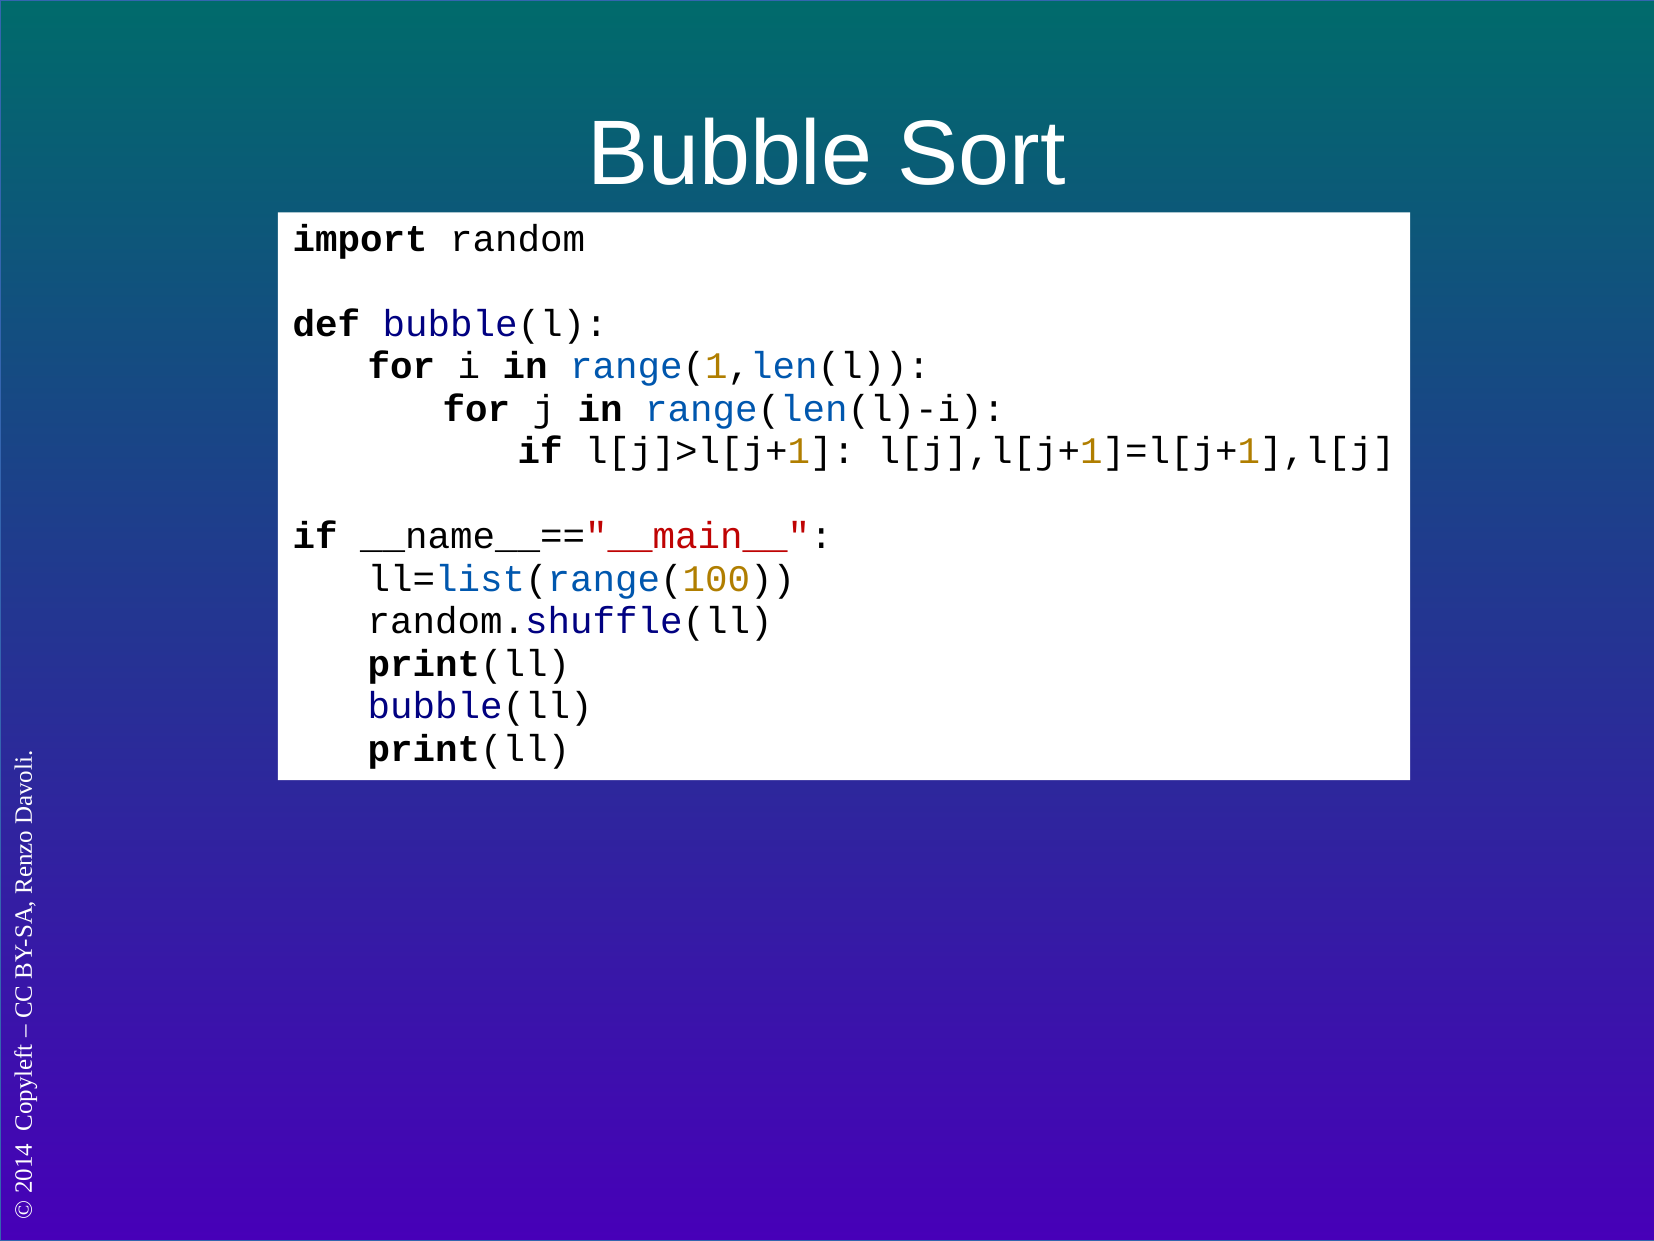

# Bubble Sort
import random
def bubble(l):
	for i in range(1,len(l)):
		for j in range(len(l)-i):
			if l[j]>l[j+1]: l[j],l[j+1]=l[j+1],l[j]
if __name__=="__main__":
	ll=list(range(100))
	random.shuffle(ll)
	print(ll)
	bubble(ll)
	print(ll)